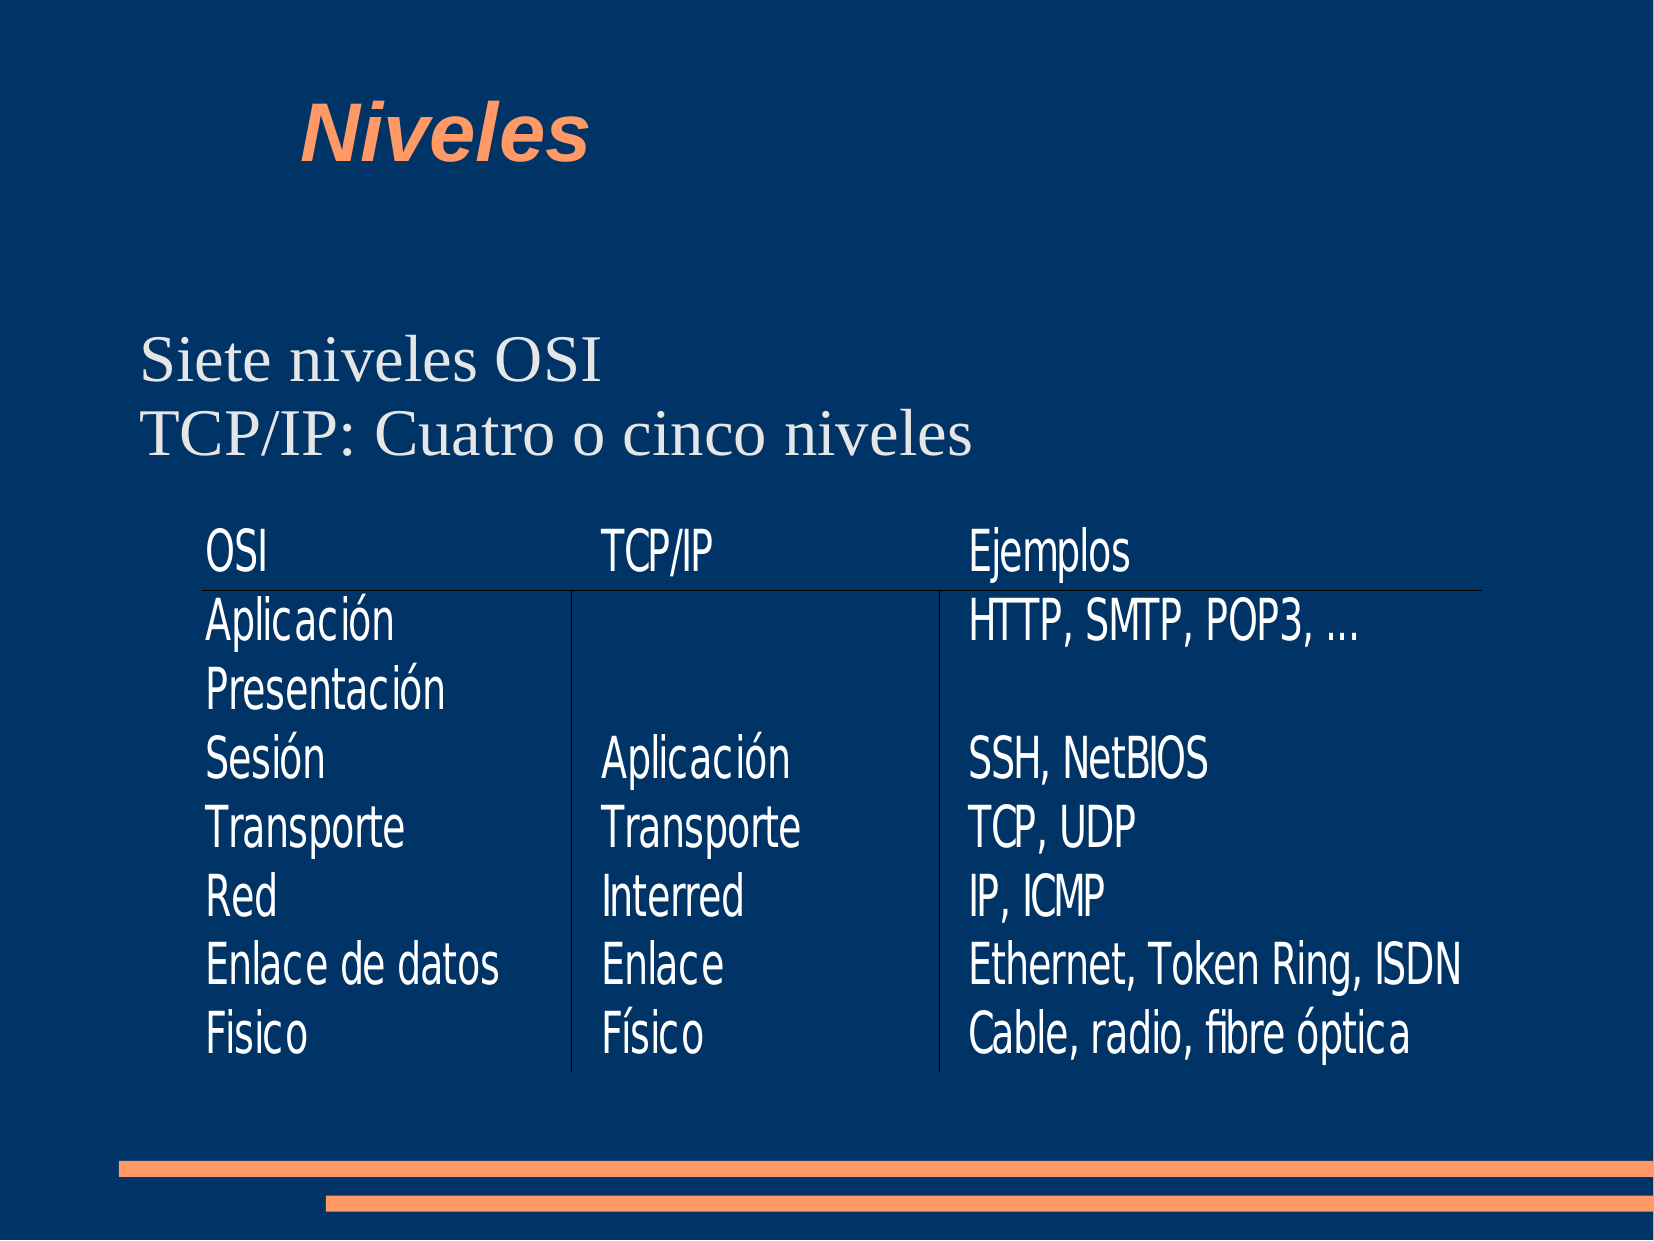

# Niveles
Siete niveles OSI
TCP/IP: Cuatro o cinco niveles